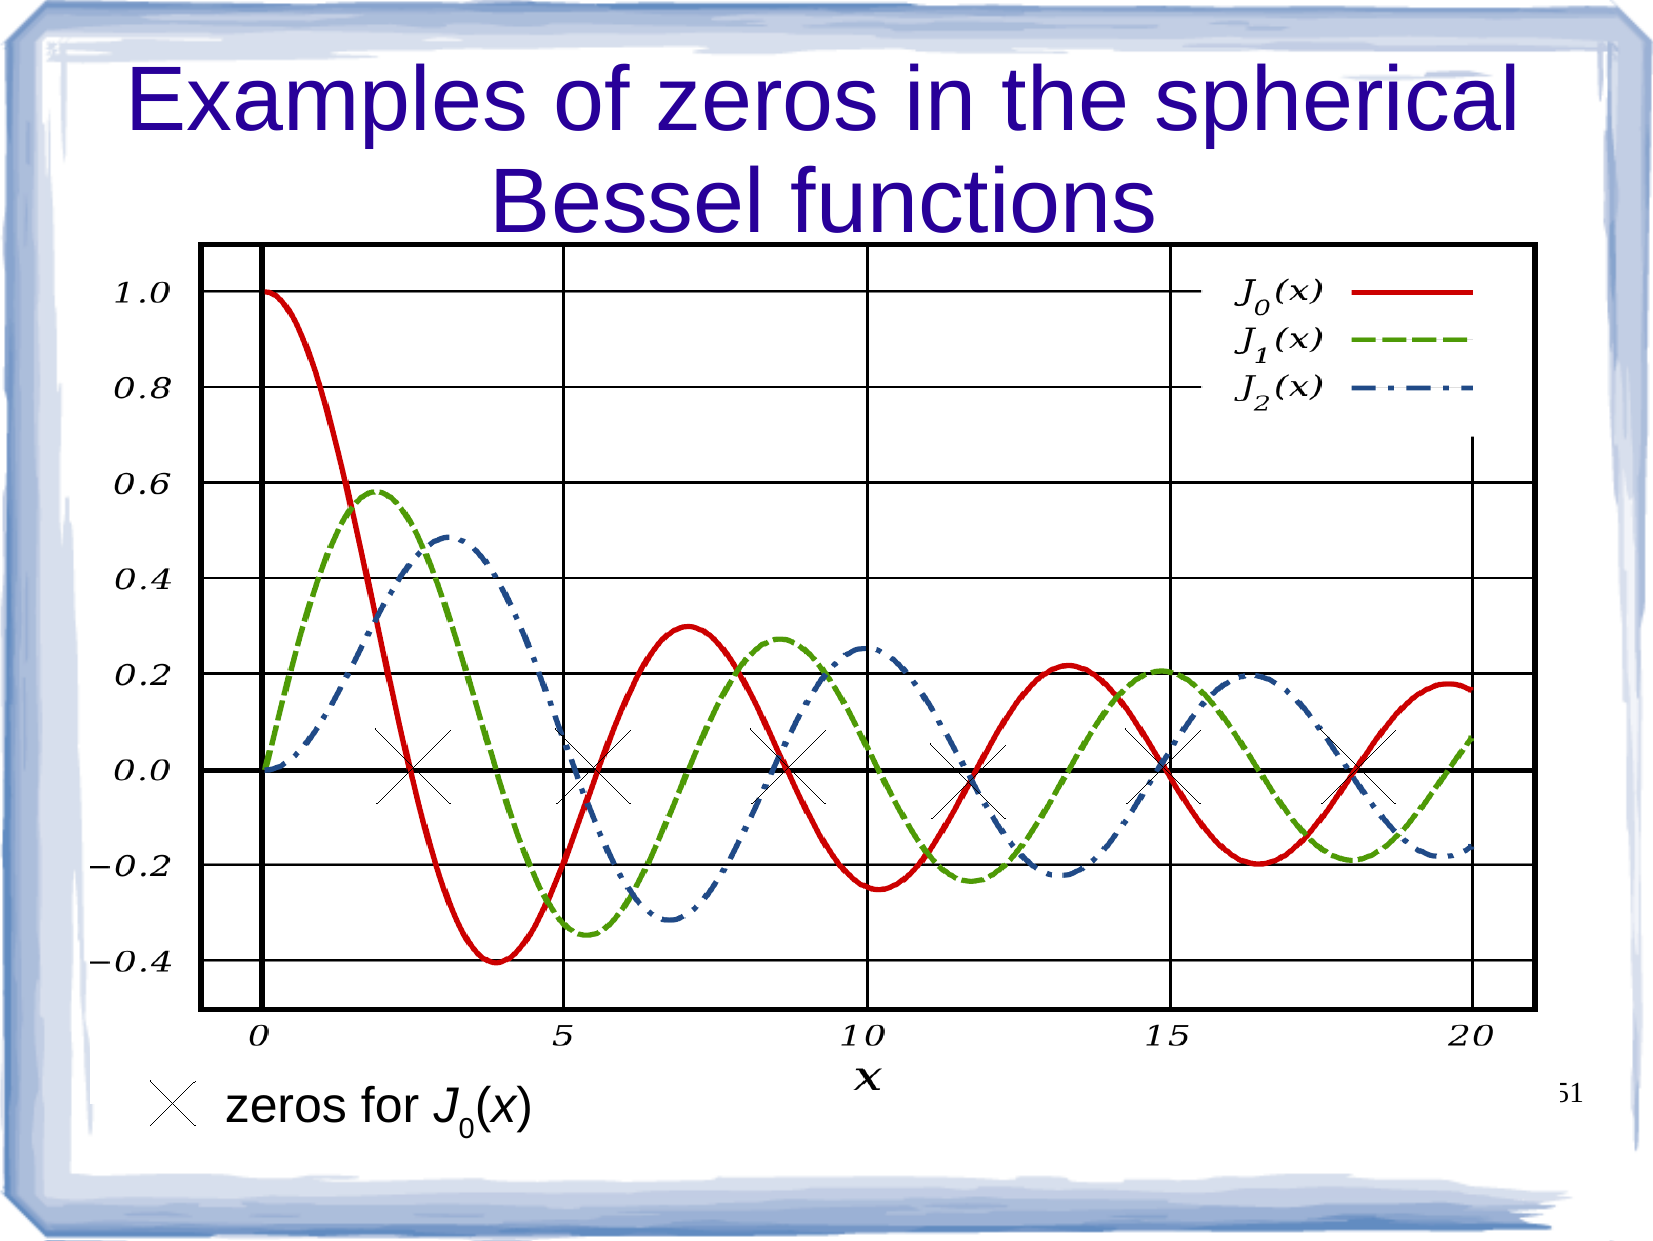

# Examples of zeros in the spherical Bessel functions
zeros for J0(x)
51